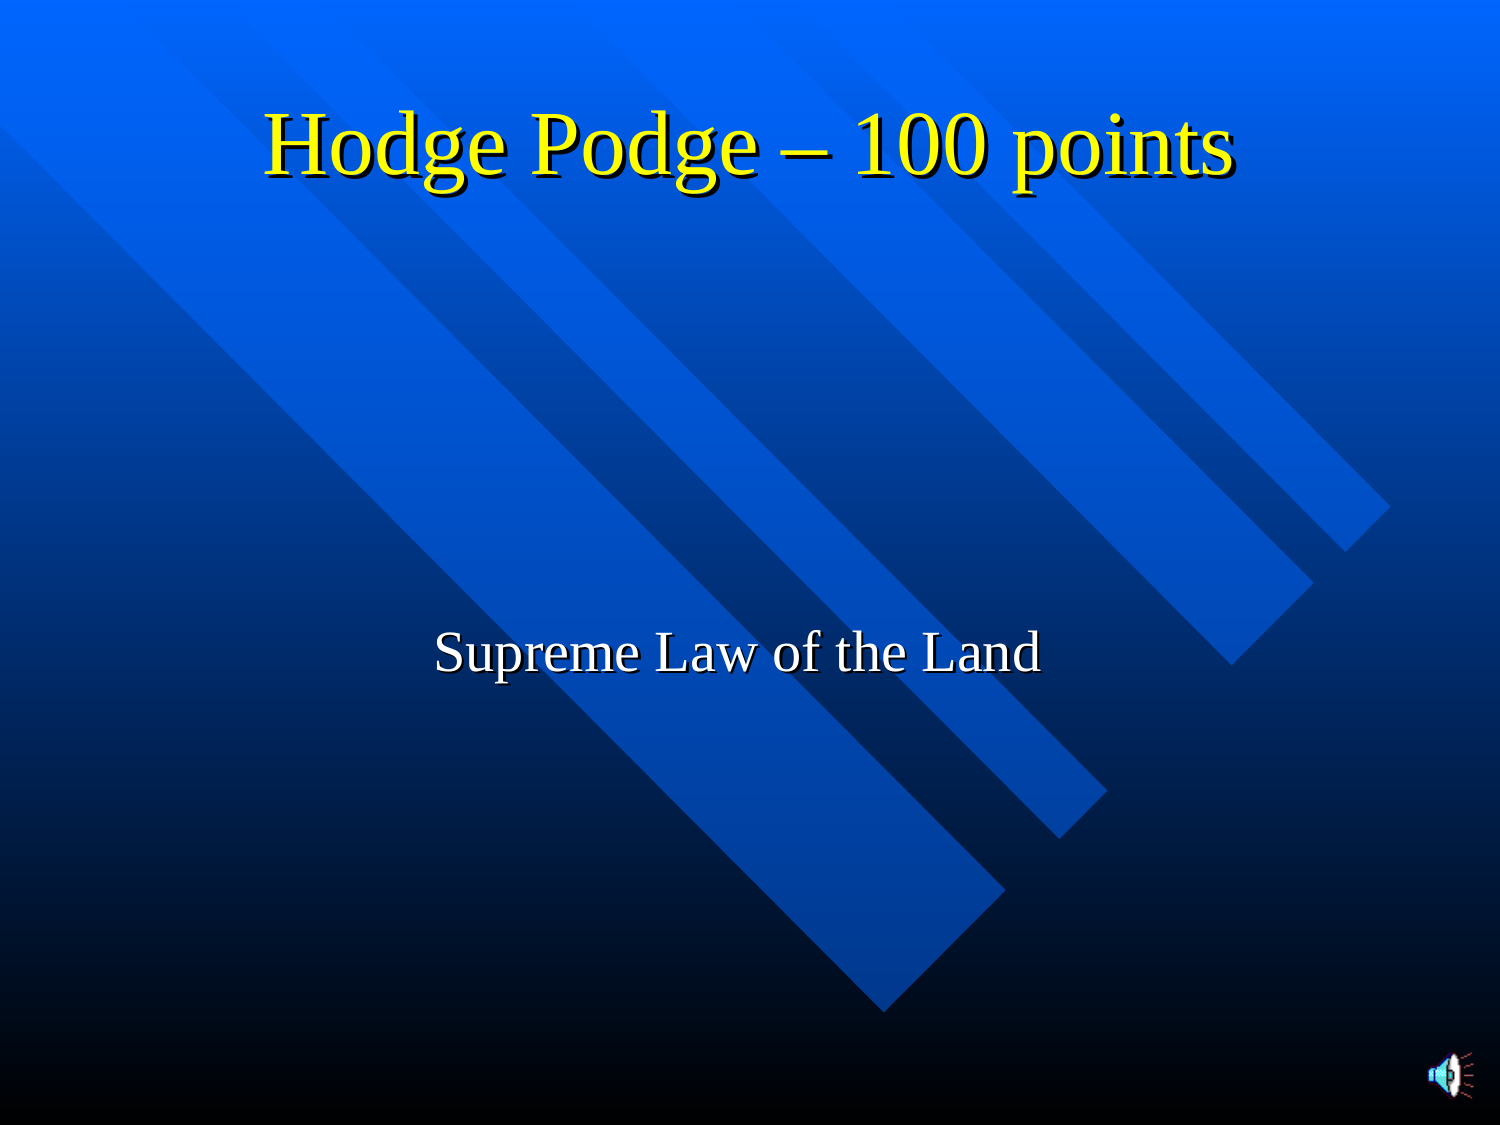

# Hodge Podge – 100 points
| Supreme Law of the Land |
| --- |